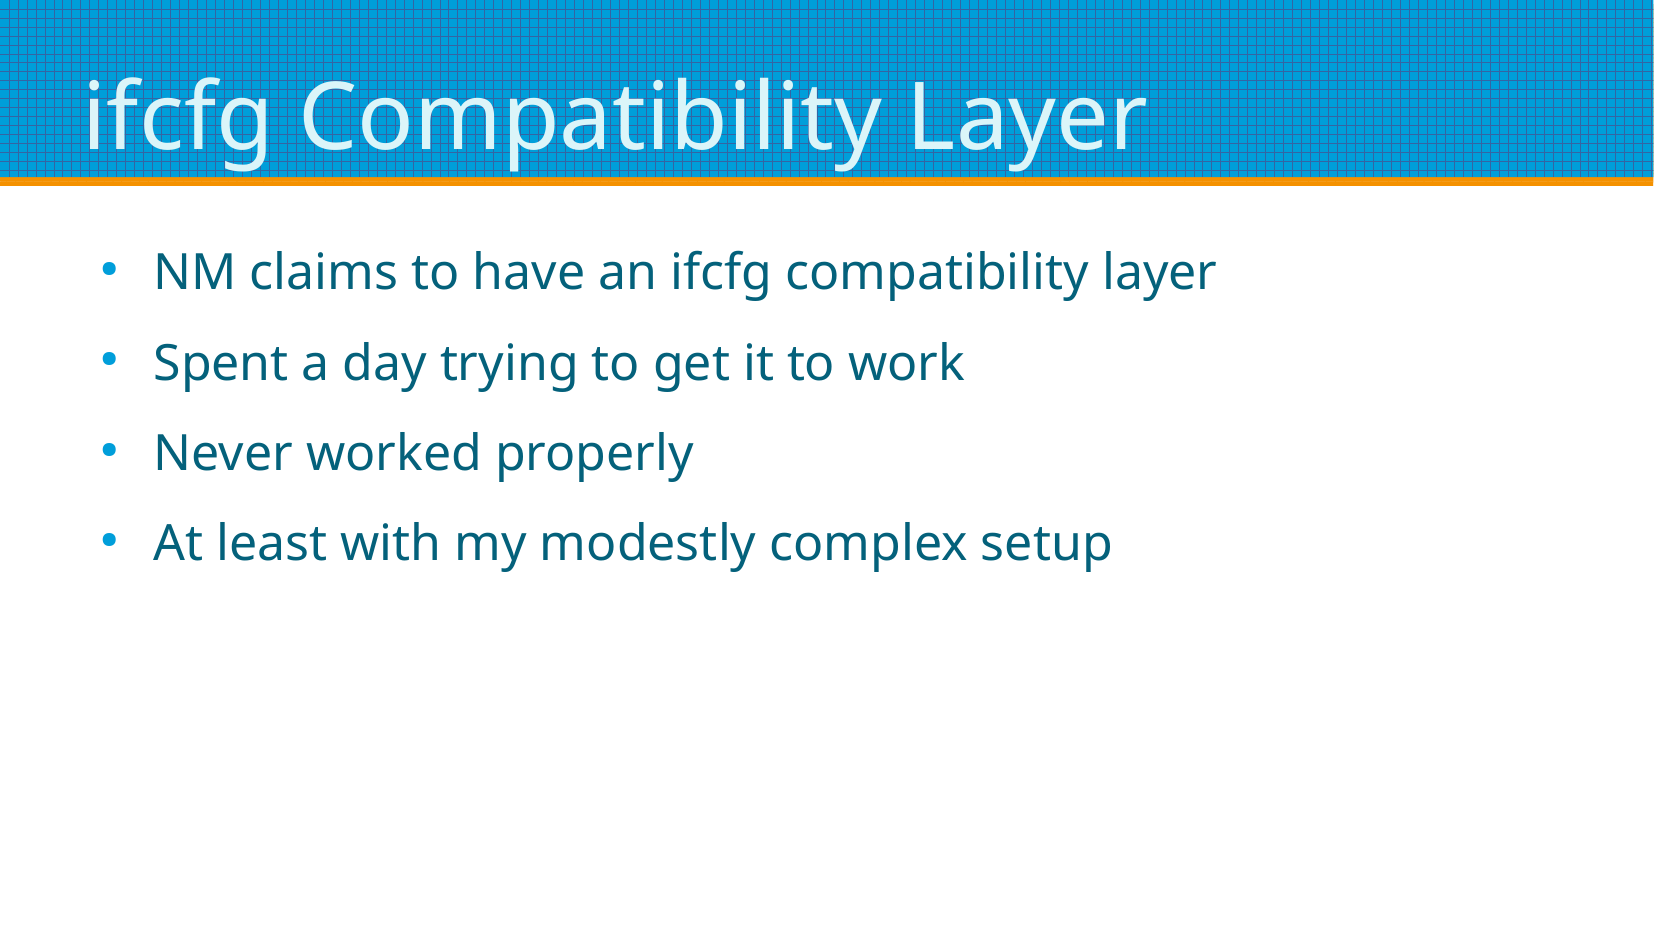

# ifcfg Compatibility Layer
NM claims to have an ifcfg compatibility layer
Spent a day trying to get it to work
Never worked properly
At least with my modestly complex setup